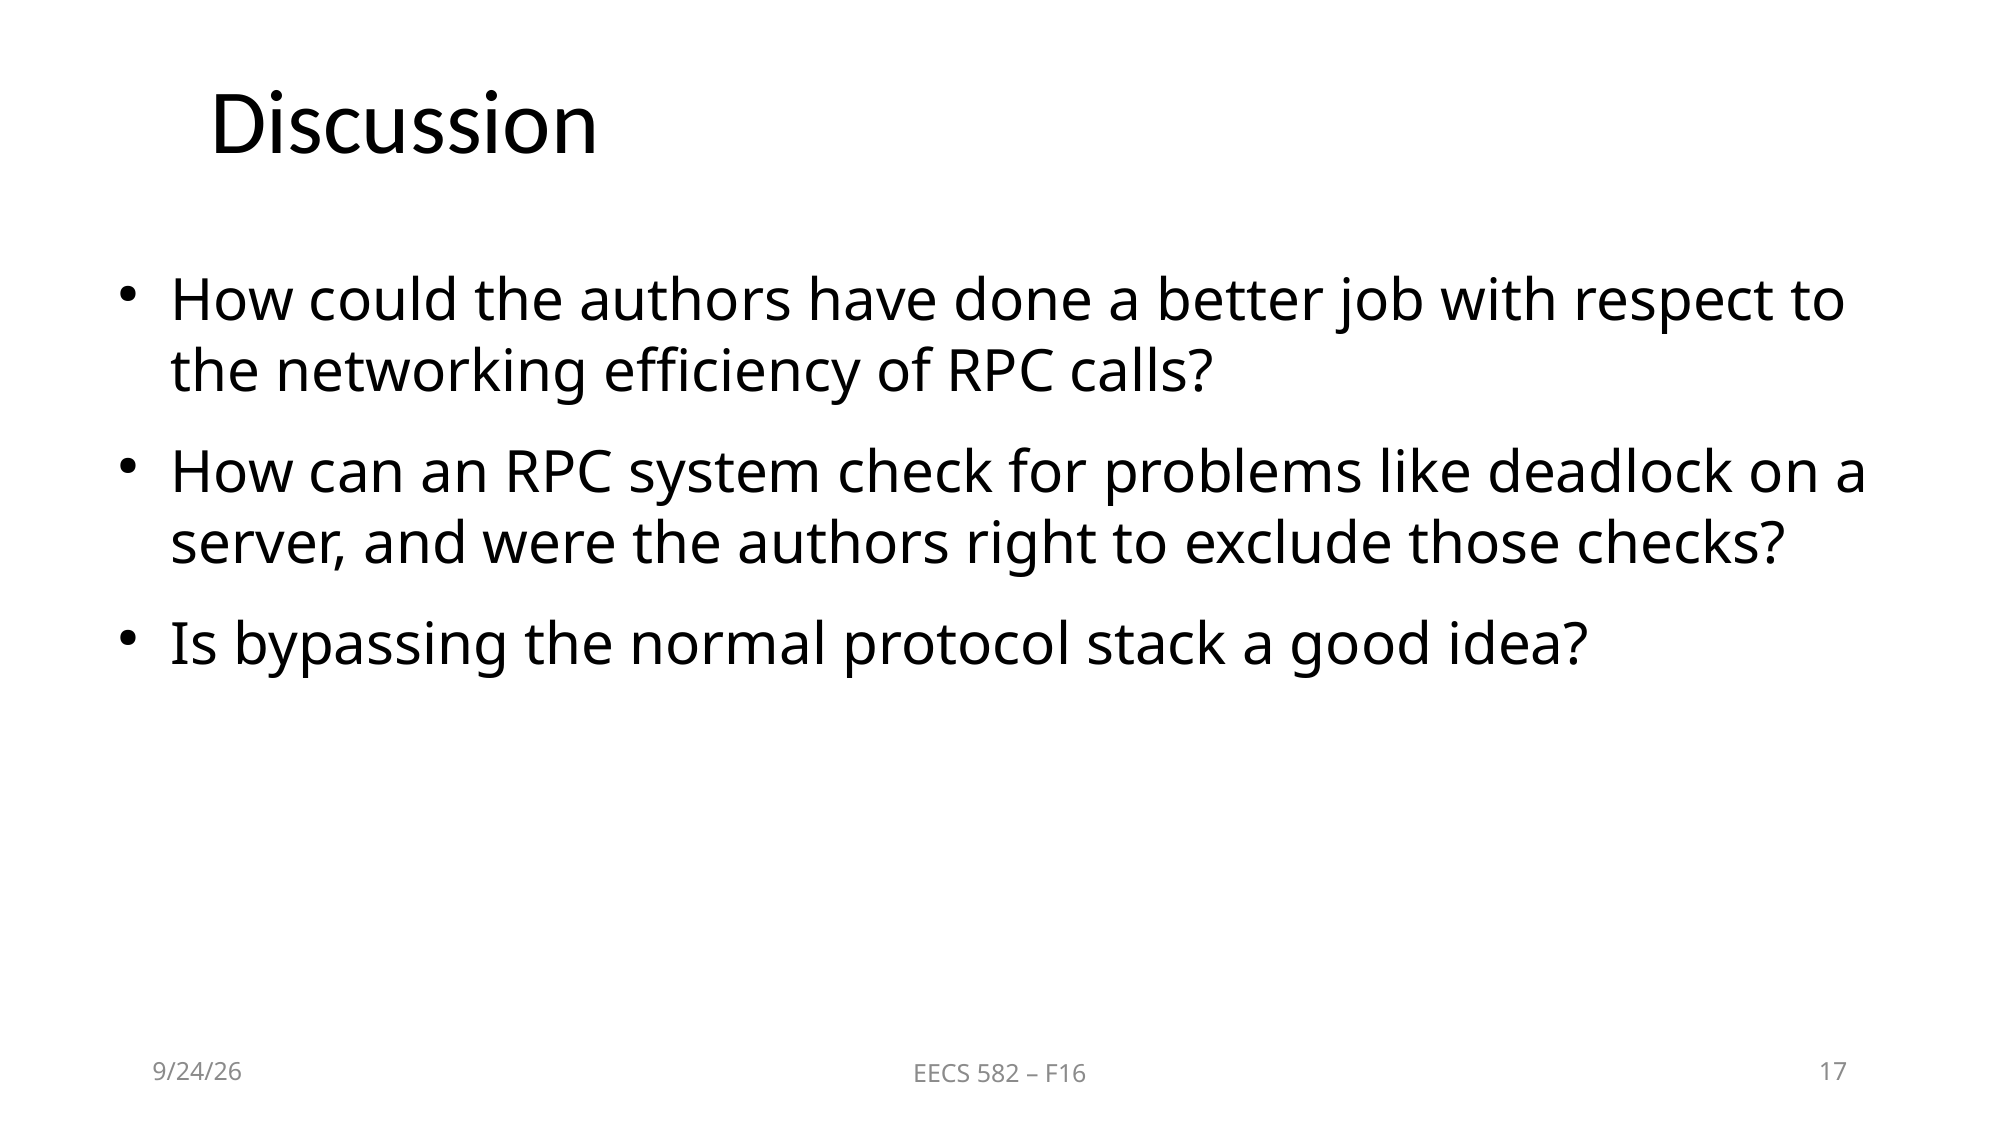

# Discussion
How could the authors have done a better job with respect to the networking efficiency of RPC calls?
How can an RPC system check for problems like deadlock on a server, and were the authors right to exclude those checks?
Is bypassing the normal protocol stack a good idea?
17